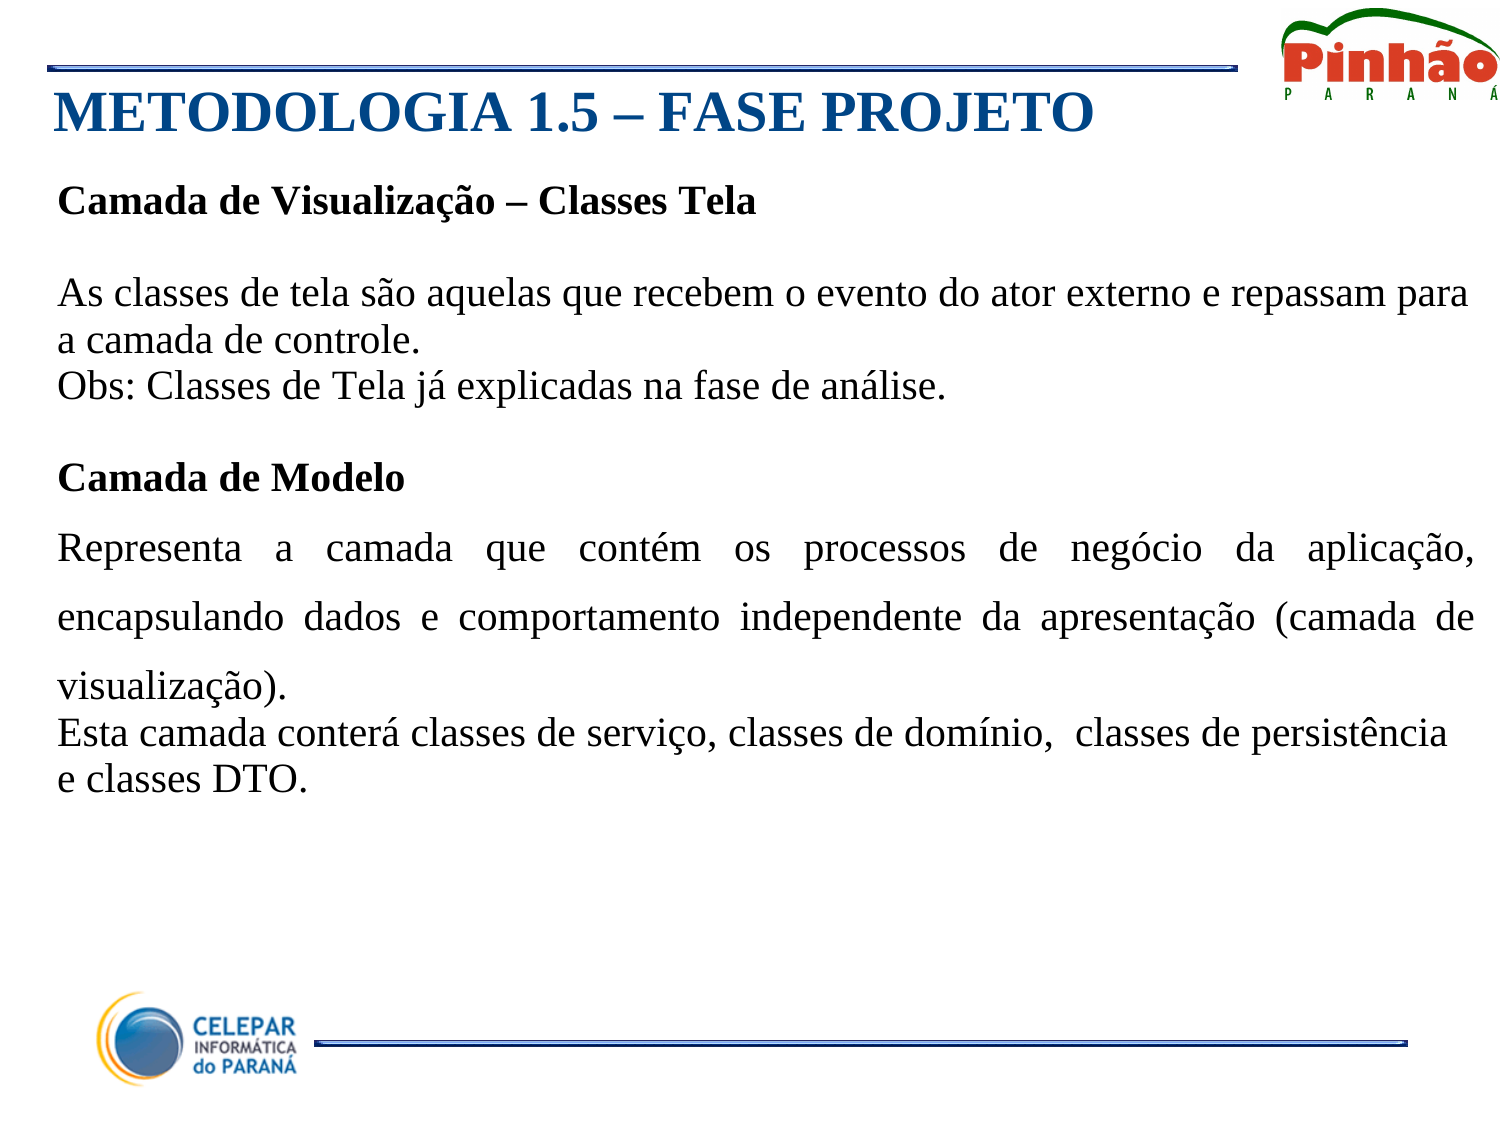

METODOLOGIA 1.5 – FASE PROJETO
Camada de Visualização – Classes Tela
As classes de tela são aquelas que recebem o evento do ator externo e repassam para a camada de controle.
Obs: Classes de Tela já explicadas na fase de análise.
Camada de Modelo
Representa a camada que contém os processos de negócio da aplicação, encapsulando dados e comportamento independente da apresentação (camada de visualização).
Esta camada conterá classes de serviço, classes de domínio, classes de persistência e classes DTO.